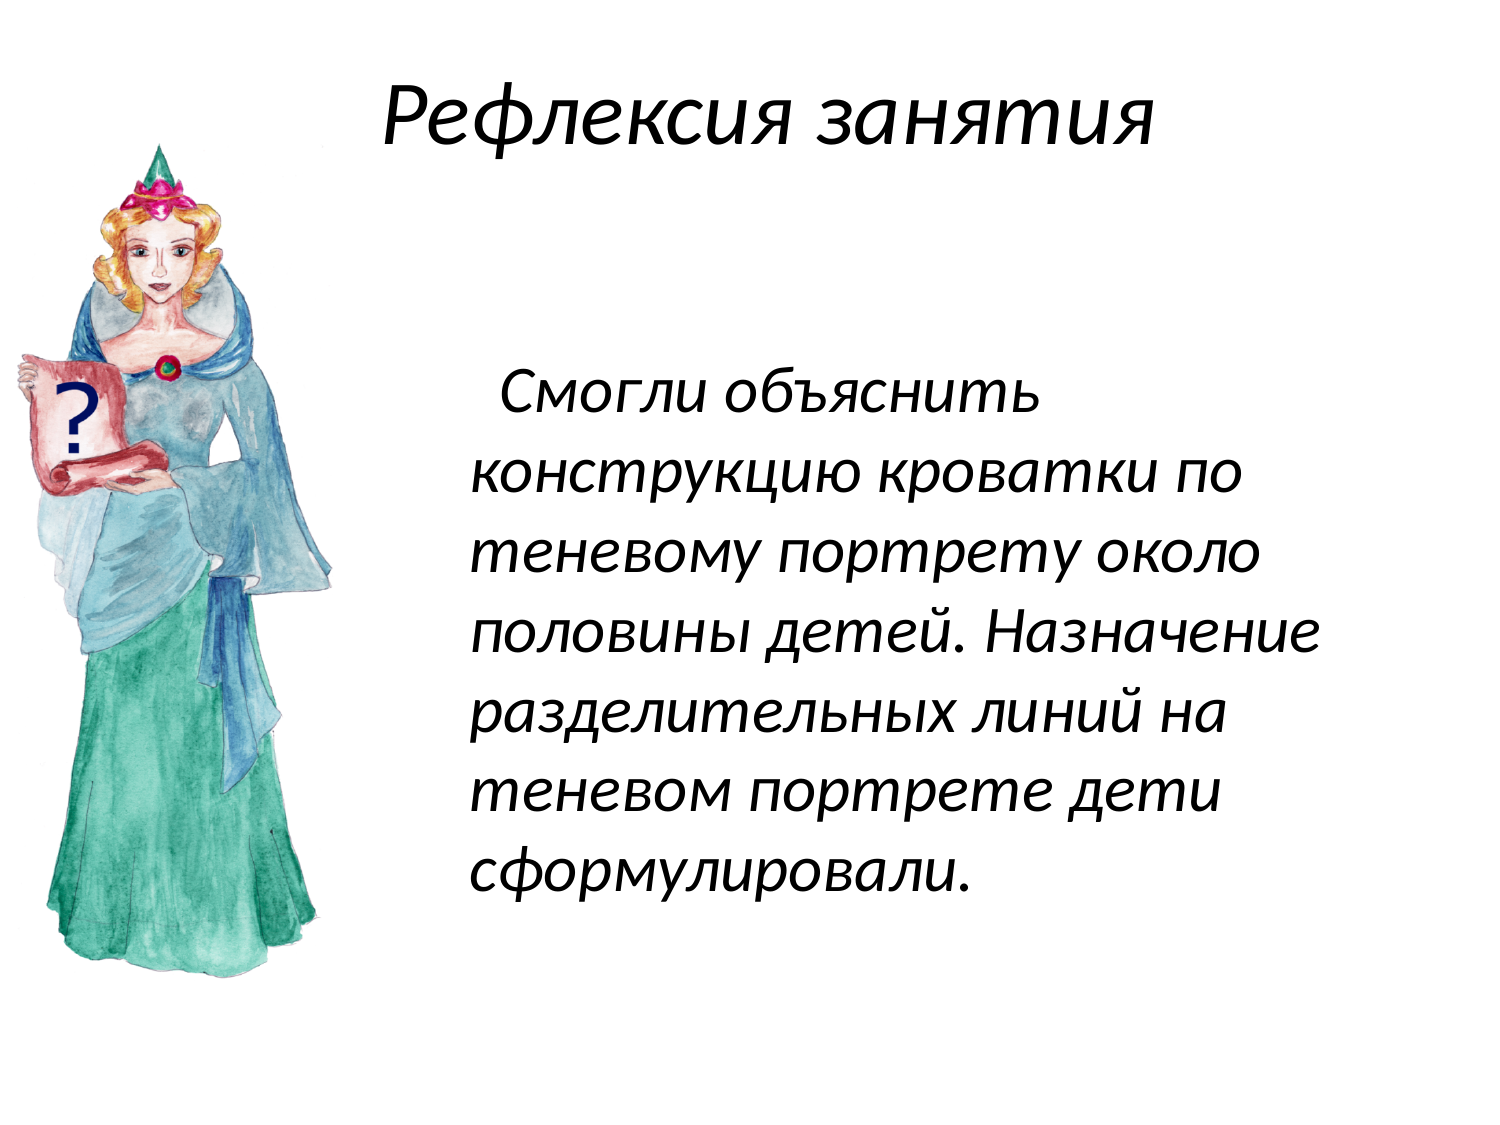

# Рефлексия занятия
 Смогли объяснить конструкцию кроватки по теневому портрету около половины детей. Назначение разделительных линий на теневом портрете дети сформулировали.